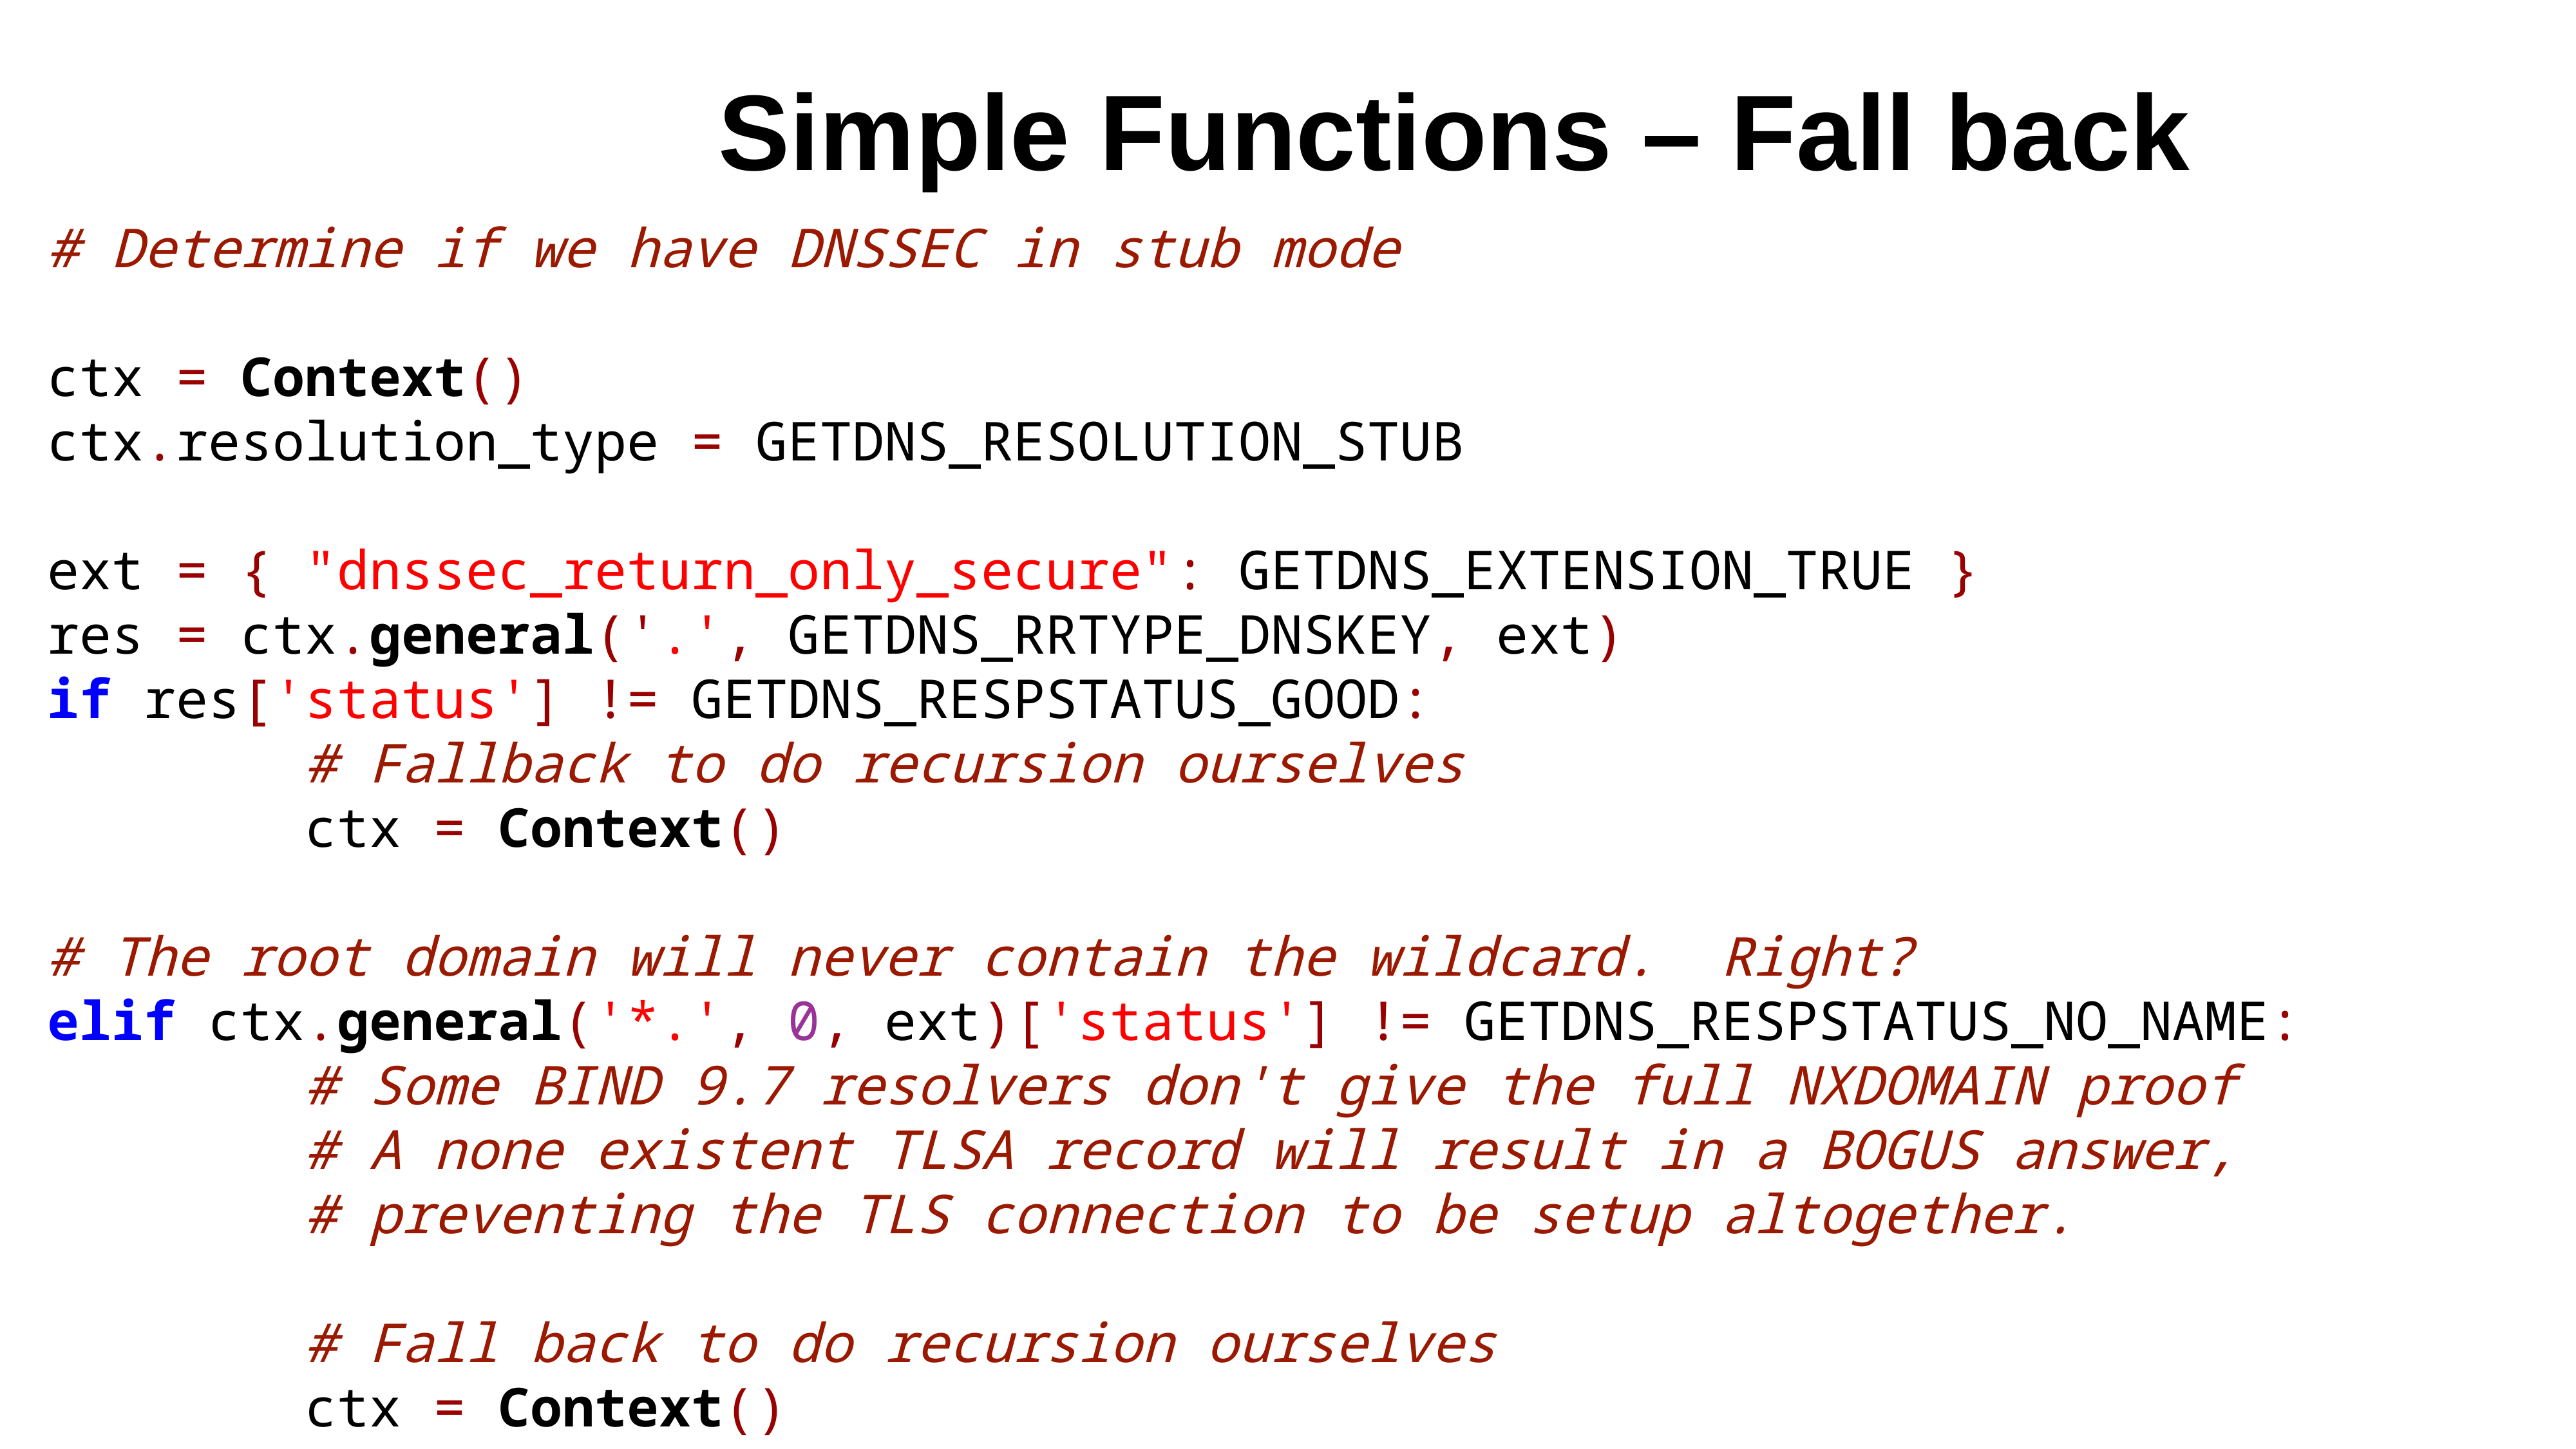

# Simple Functions – Fall back
# Determine if we have DNSSEC in stub mode
ctx = Context()
ctx.resolution_type = GETDNS_RESOLUTION_STUB
ext = { "dnssec_return_only_secure": GETDNS_EXTENSION_TRUE }
res = ctx.general('.', GETDNS_RRTYPE_DNSKEY, ext)
if res['status'] != GETDNS_RESPSTATUS_GOOD:
 # Fallback to do recursion ourselves
 ctx = Context()
# The root domain will never contain the wildcard. Right?
elif ctx.general('*.', 0, ext)['status'] != GETDNS_RESPSTATUS_NO_NAME:
 # Some BIND 9.7 resolvers don't give the full NXDOMAIN proof
 # A none existent TLSA record will result in a BOGUS answer,
 # preventing the TLS connection to be setup altogether.
 # Fall back to do recursion ourselves
 ctx = Context()